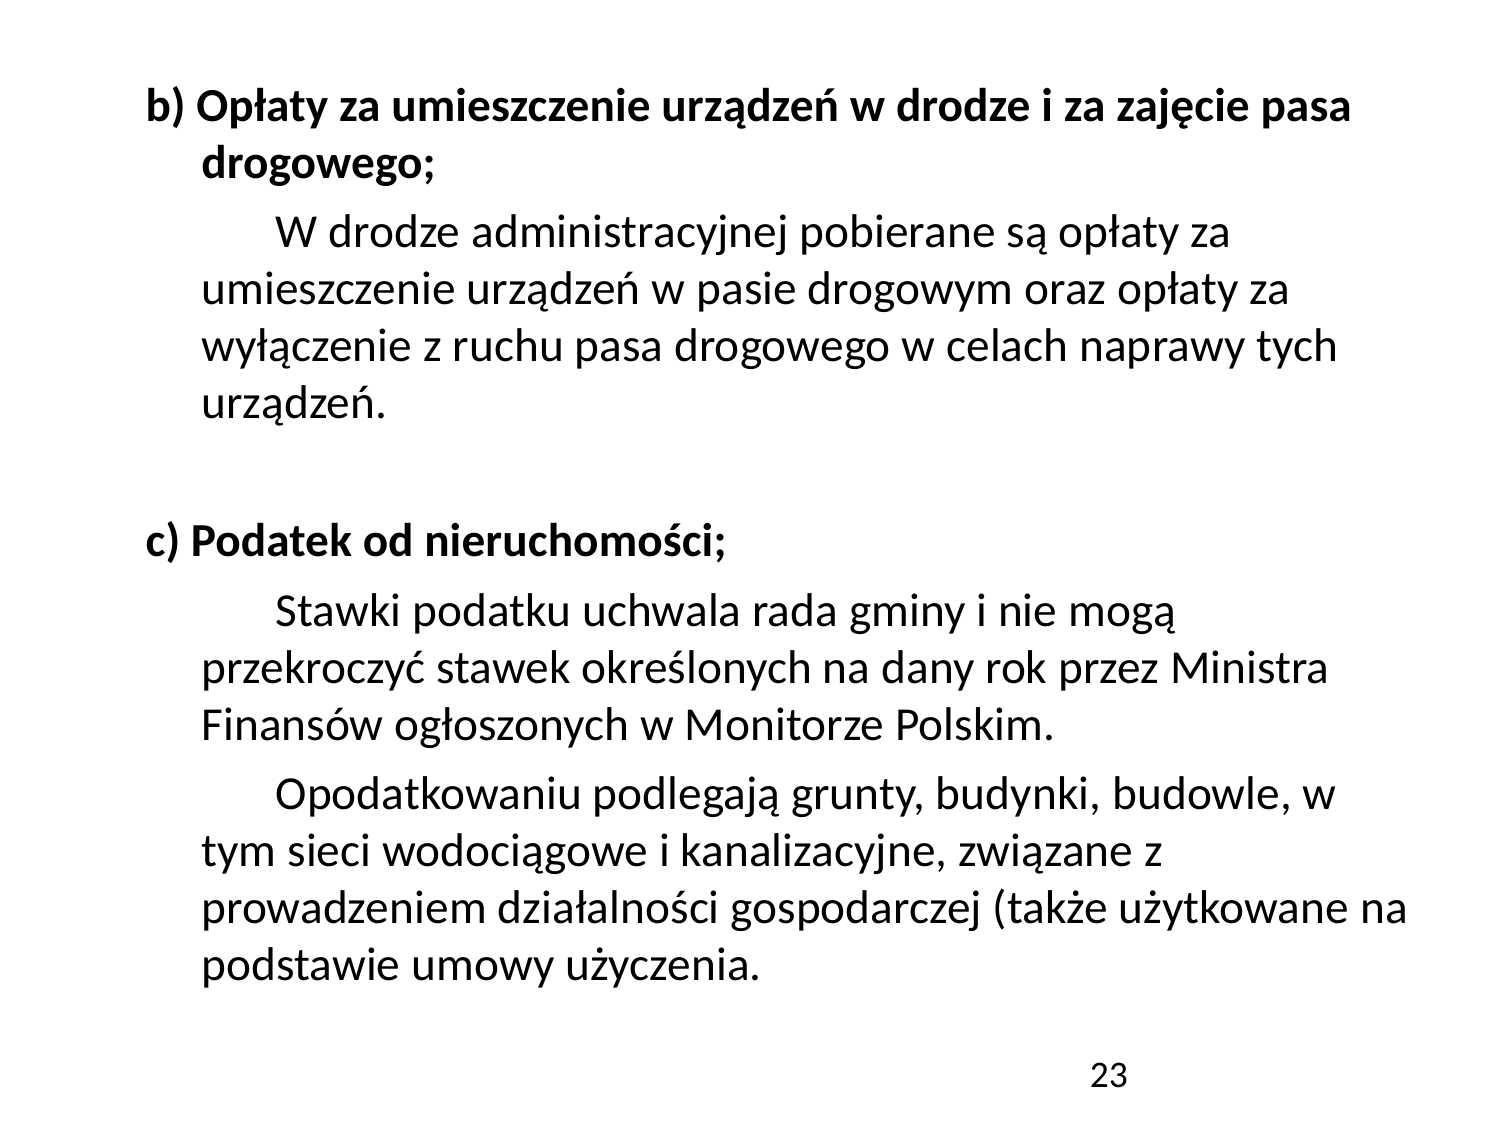

#
b) Opłaty za umieszczenie urządzeń w drodze i za zajęcie pasa drogowego;
	W drodze administracyjnej pobierane są opłaty za umieszczenie urządzeń w pasie drogowym oraz opłaty za wyłączenie z ruchu pasa drogowego w celach naprawy tych urządzeń.
c) Podatek od nieruchomości;
	Stawki podatku uchwala rada gminy i nie mogą przekroczyć stawek określonych na dany rok przez Ministra Finansów ogłoszonych w Monitorze Polskim.
	Opodatkowaniu podlegają grunty, budynki, budowle, w tym sieci wodociągowe i kanalizacyjne, związane z prowadzeniem działalności gospodarczej (także użytkowane na podstawie umowy użyczenia.